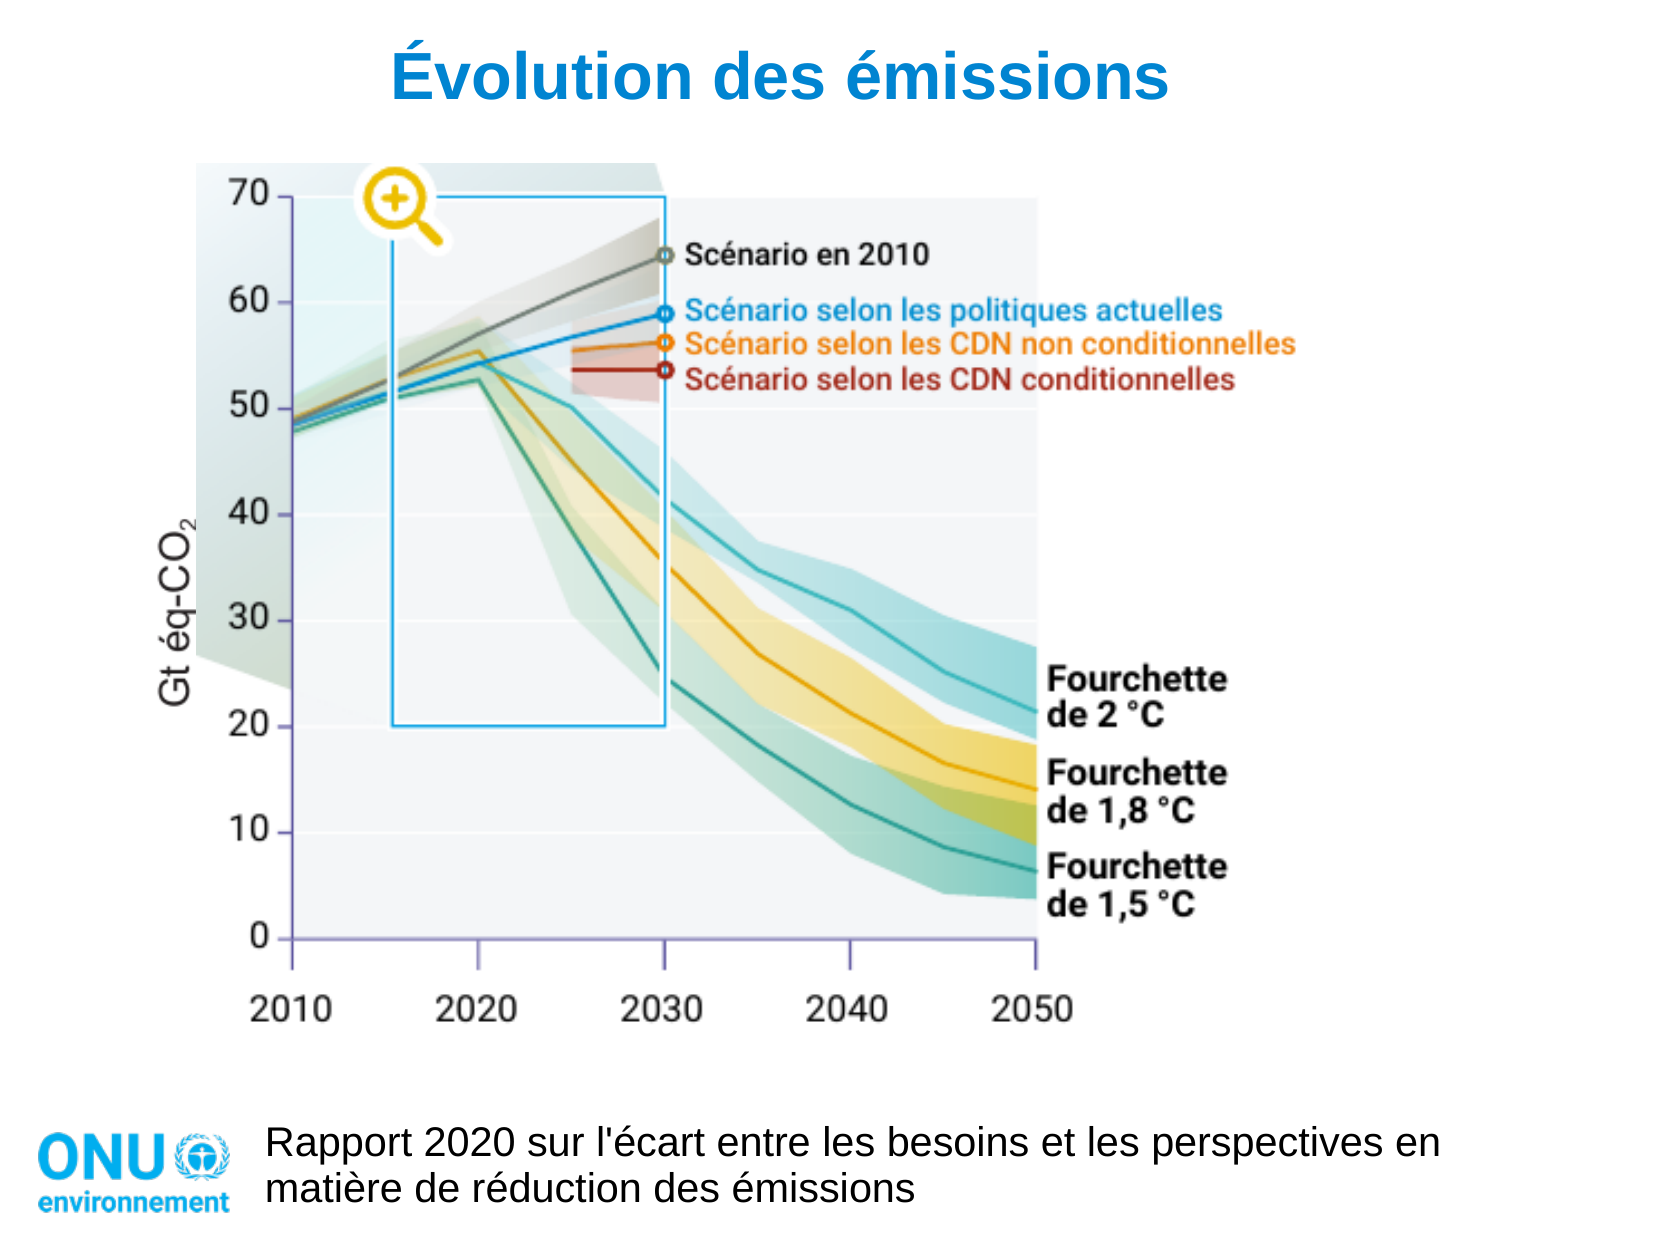

Évolution des émissions
Rapport 2020 sur l'écart entre les besoins et les perspectives en matière de réduction des émissions